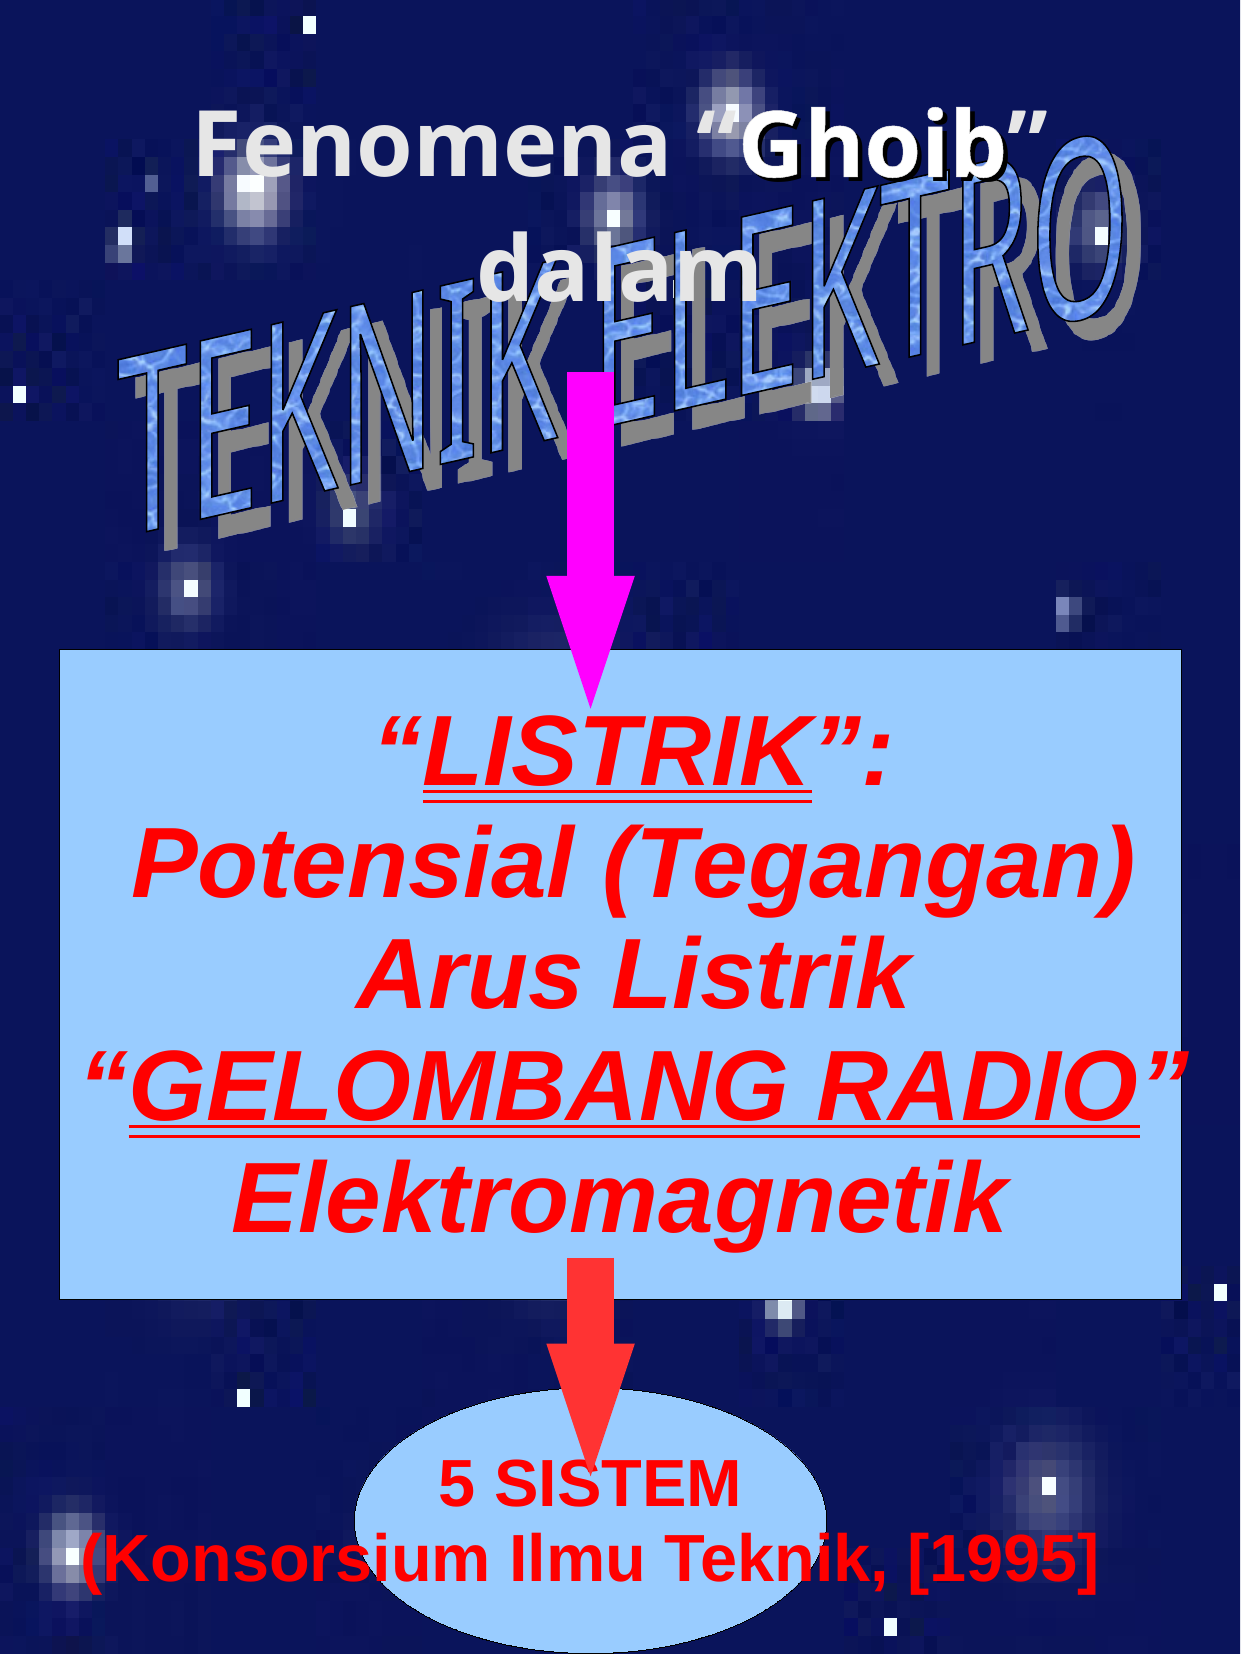

# Fenomena “Ghoib” dalam
TEKNIK ELEKTRO
 “LISTRIK”:
 Potensial (Tegangan)
 Arus Listrik
 “GELOMBANG RADIO”
Elektromagnetik
5 SISTEM
(Konsorsium Ilmu Teknik, [1995]